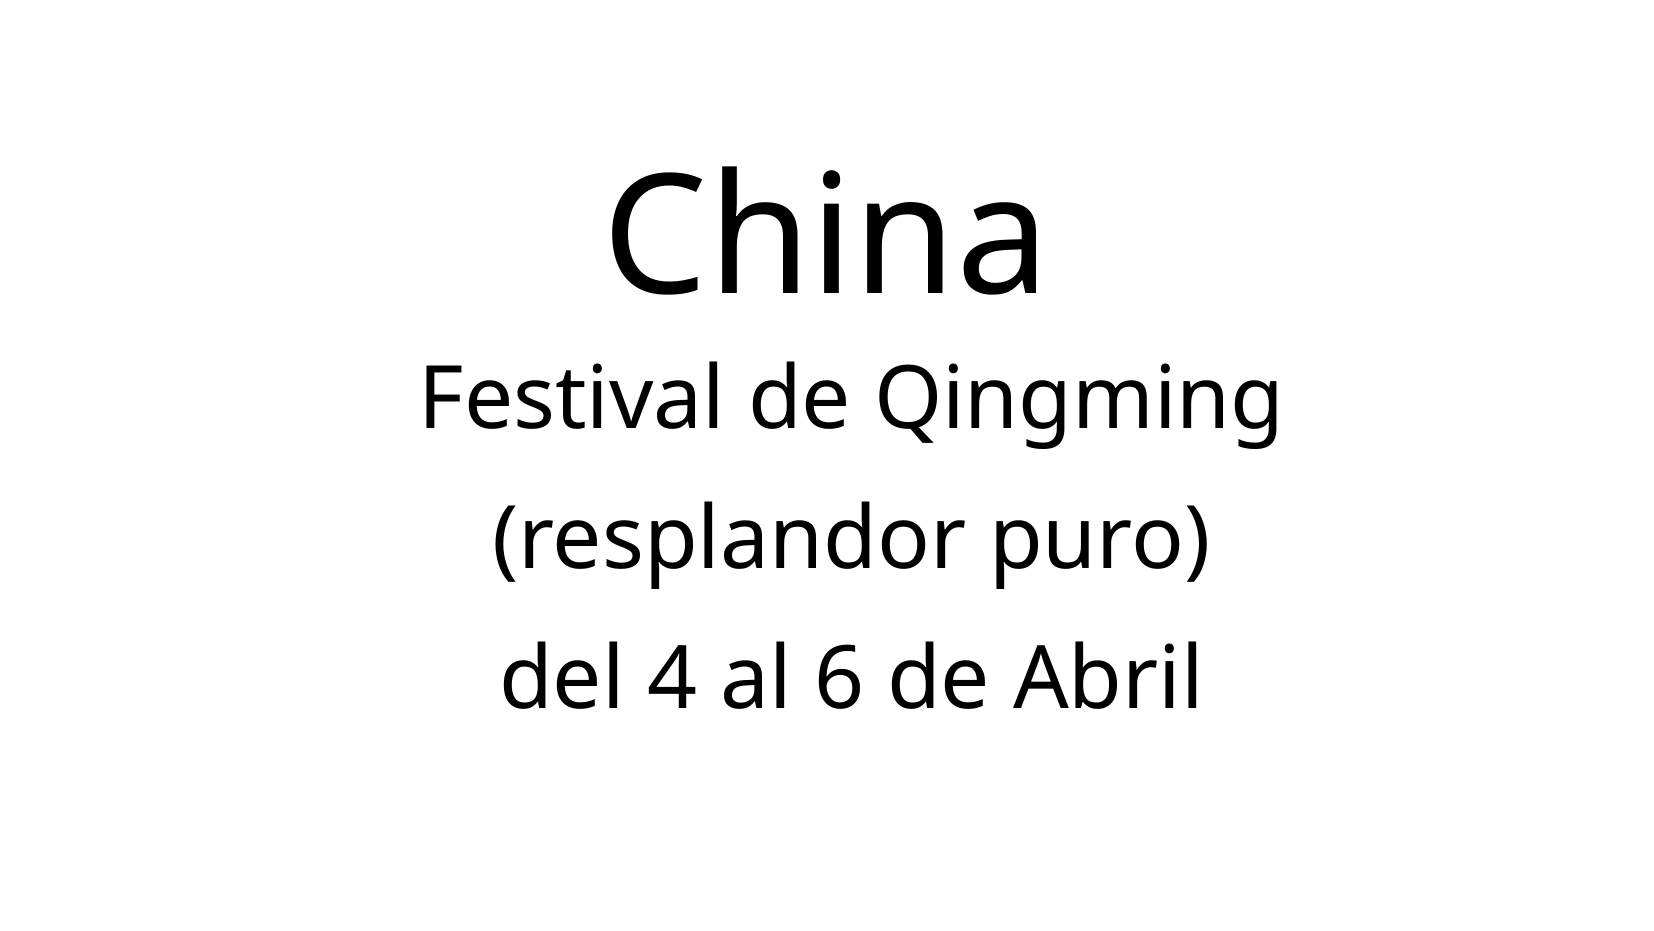

# China
Festival de Qingming
(resplandor puro)
del 4 al 6 de Abril